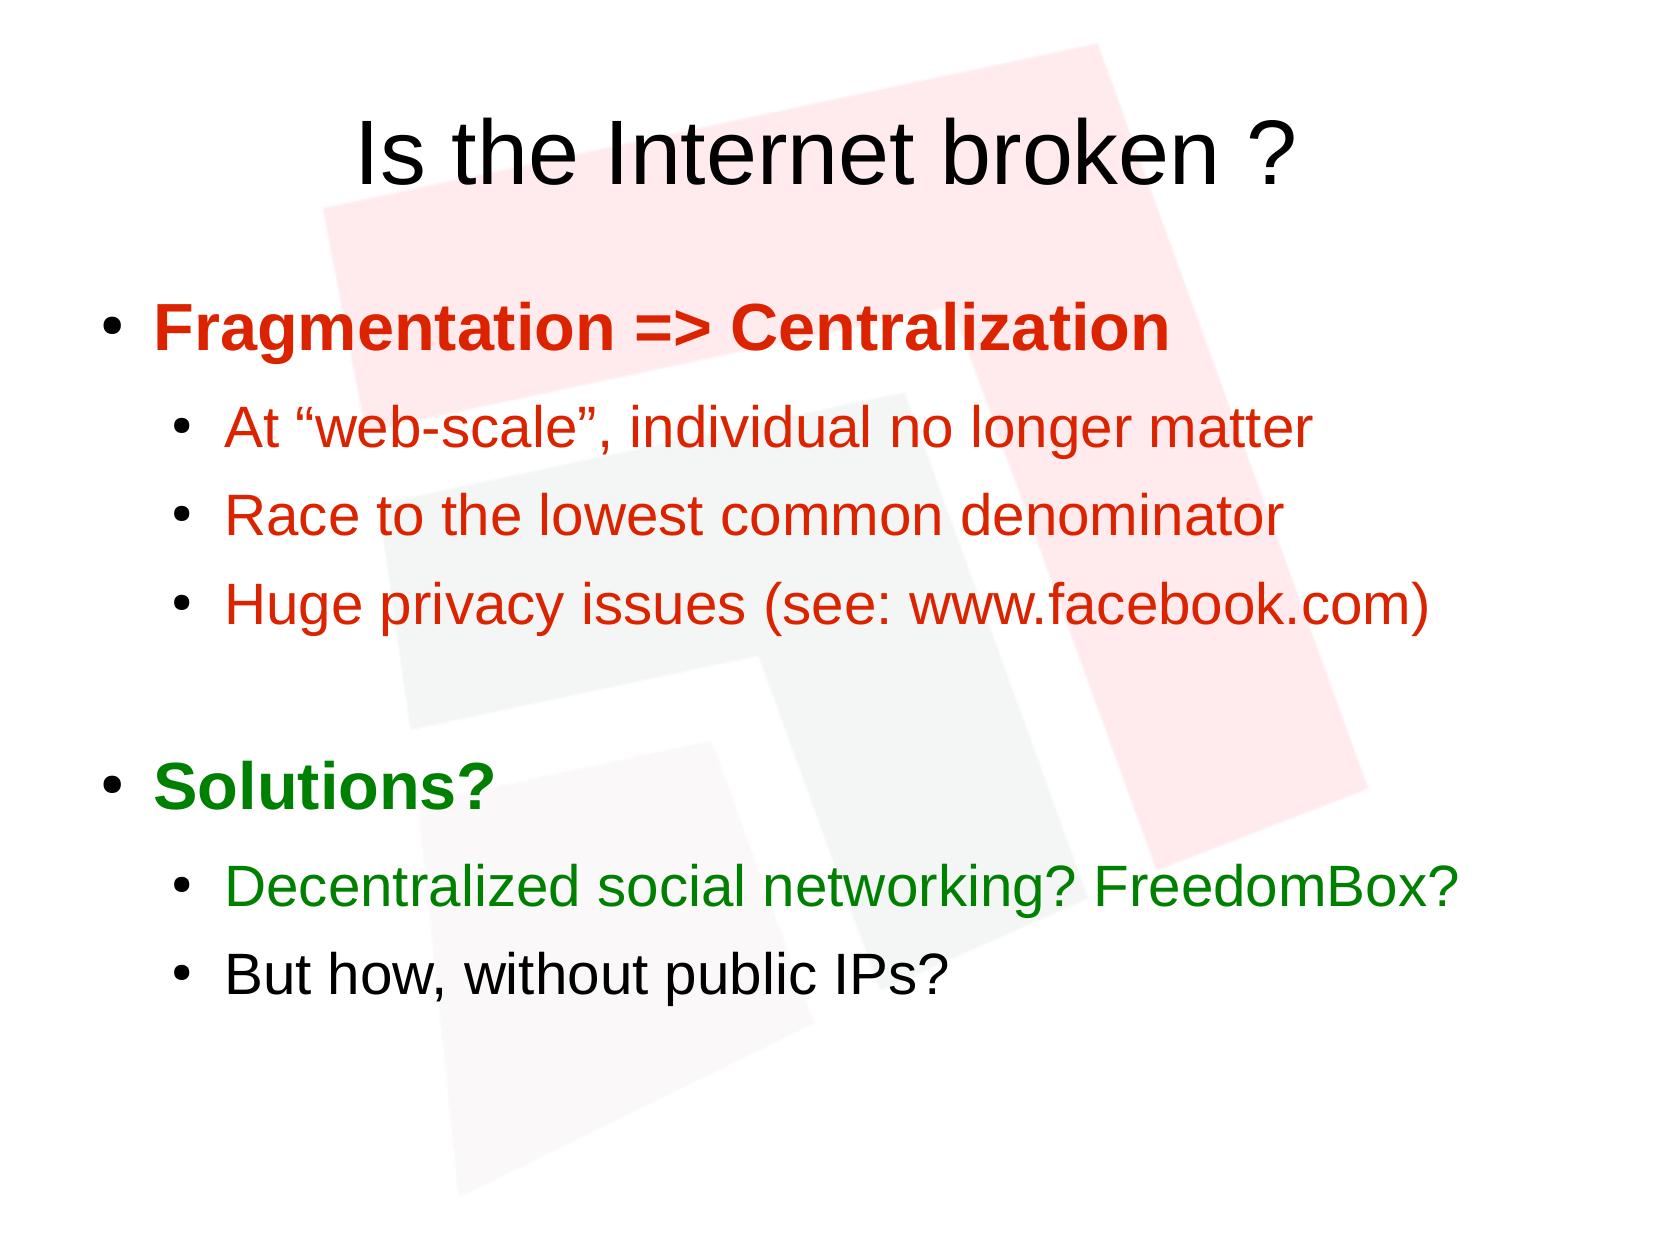

# Is the Internet broken ?
Fragmentation => Centralization
At “web-scale”, individual no longer matter
Race to the lowest common denominator
Huge privacy issues (see: www.facebook.com)
Solutions?
Decentralized social networking? FreedomBox?
But how, without public IPs?